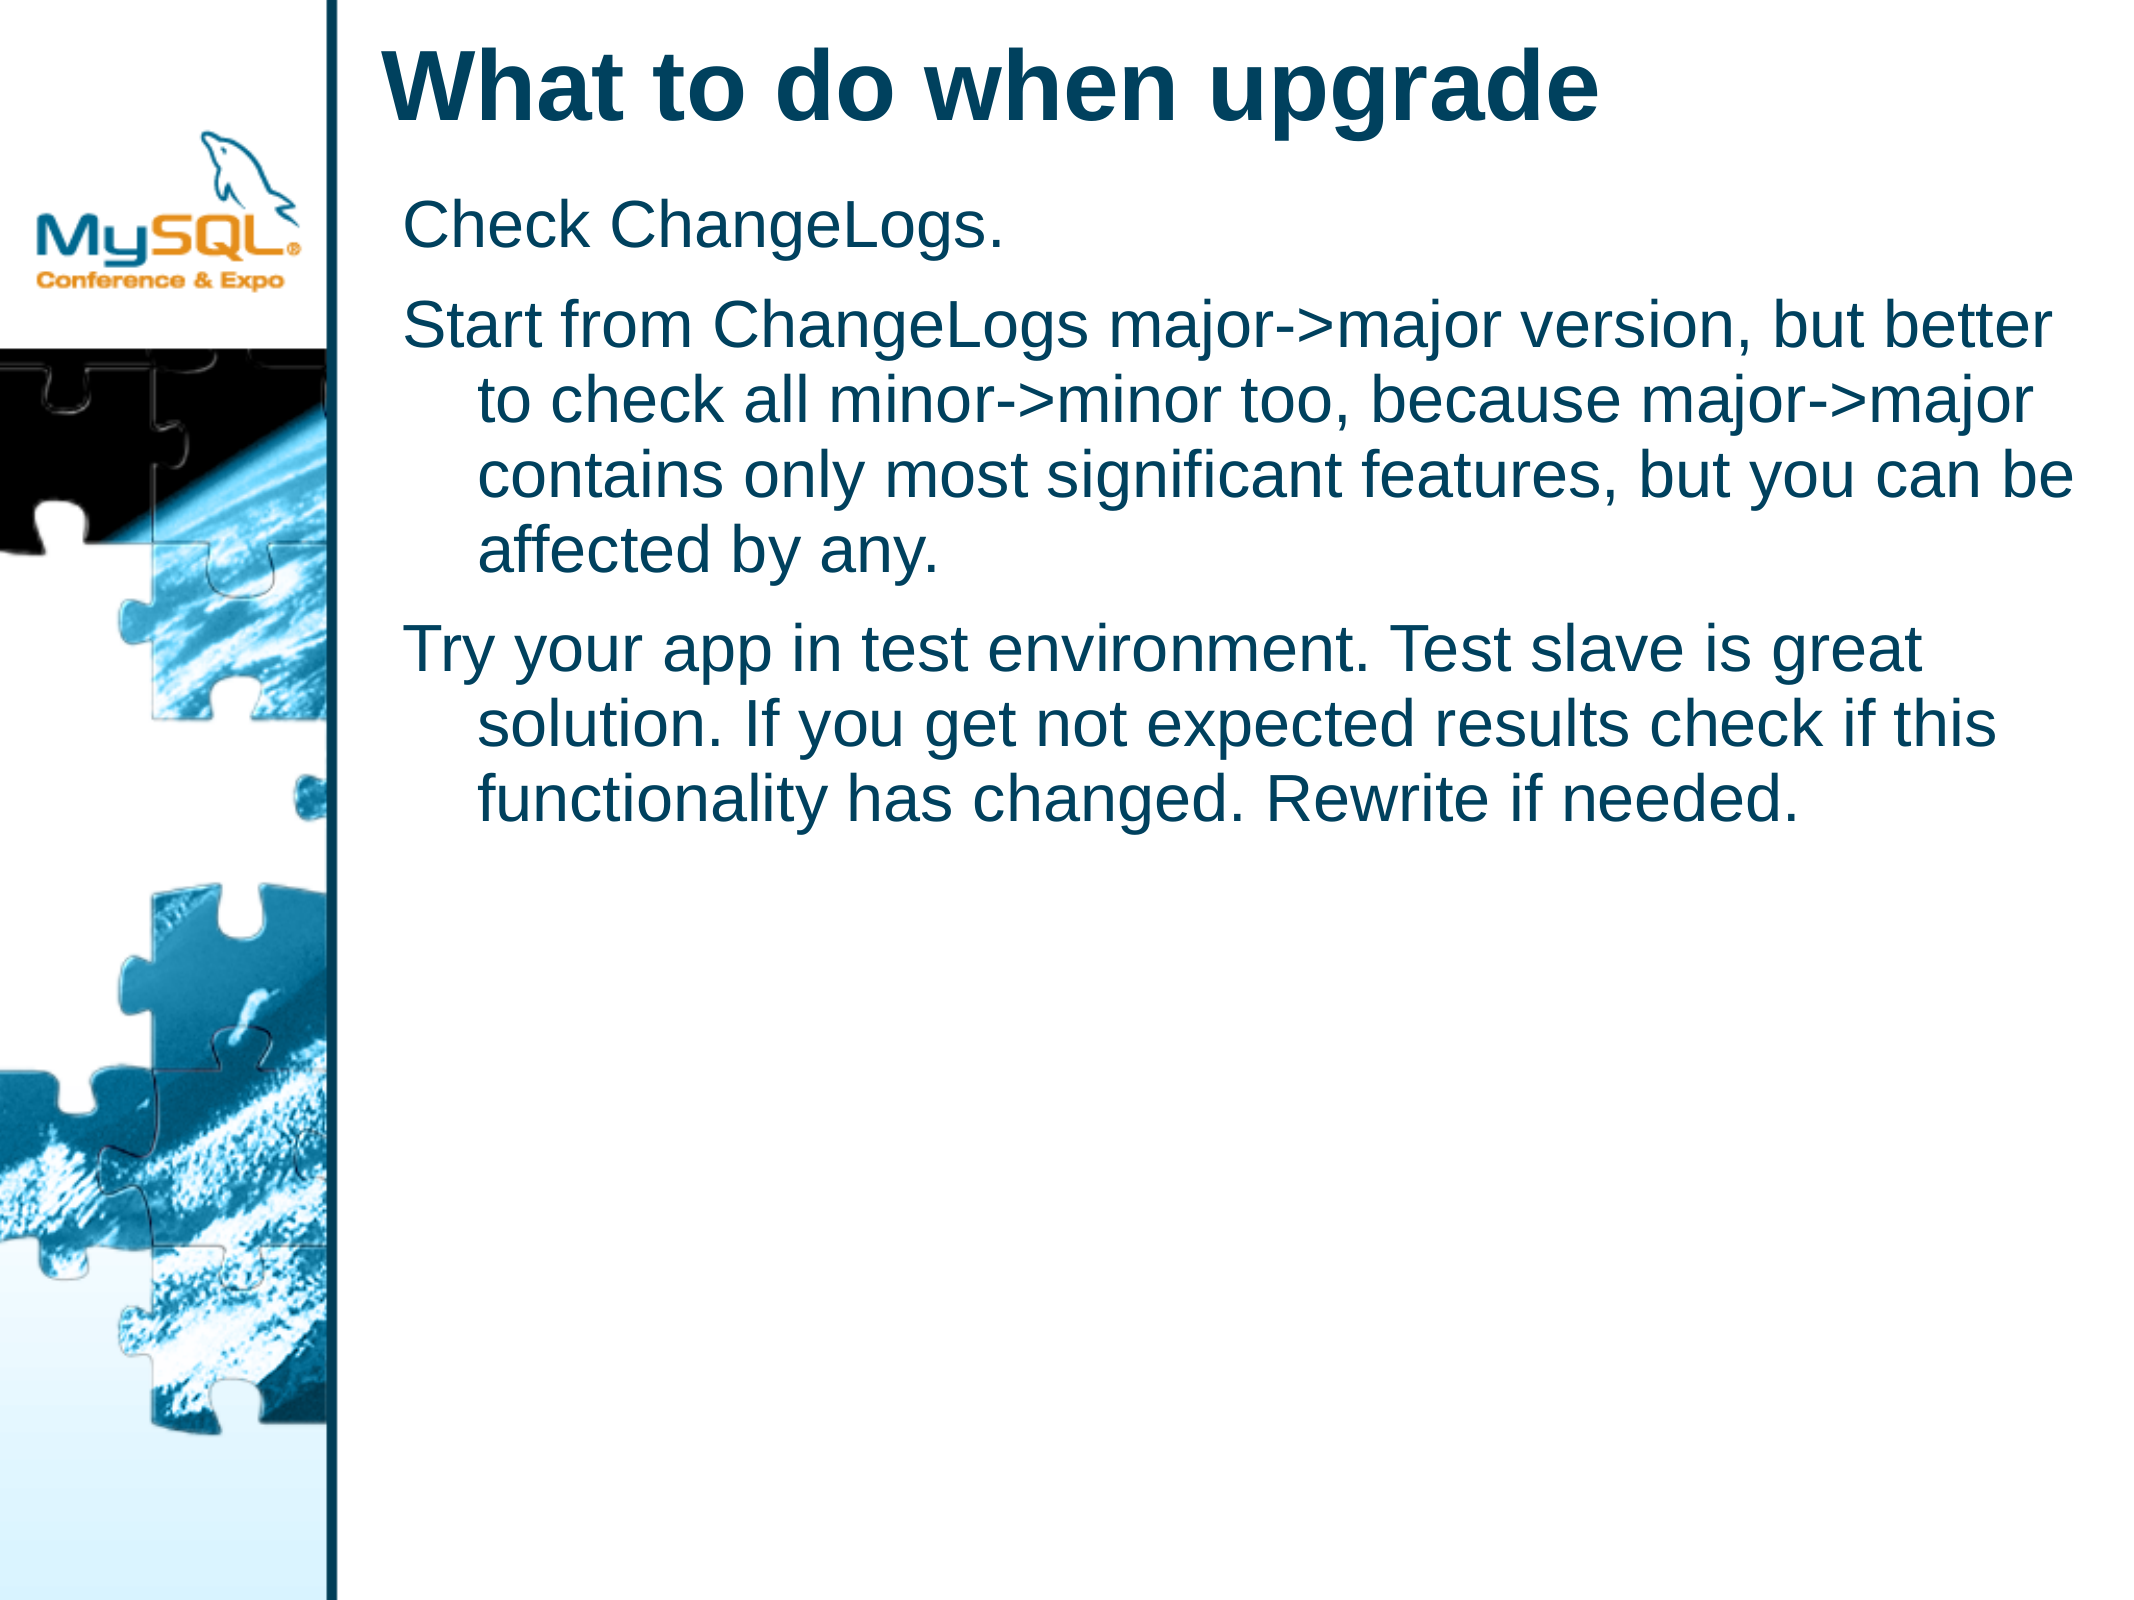

# What to do when upgrade
Check ChangeLogs.
Start from ChangeLogs major->major version, but better to check all minor->minor too, because major->major contains only most significant features, but you can be affected by any.
Try your app in test environment. Test slave is great solution. If you get not expected results check if this functionality has changed. Rewrite if needed.